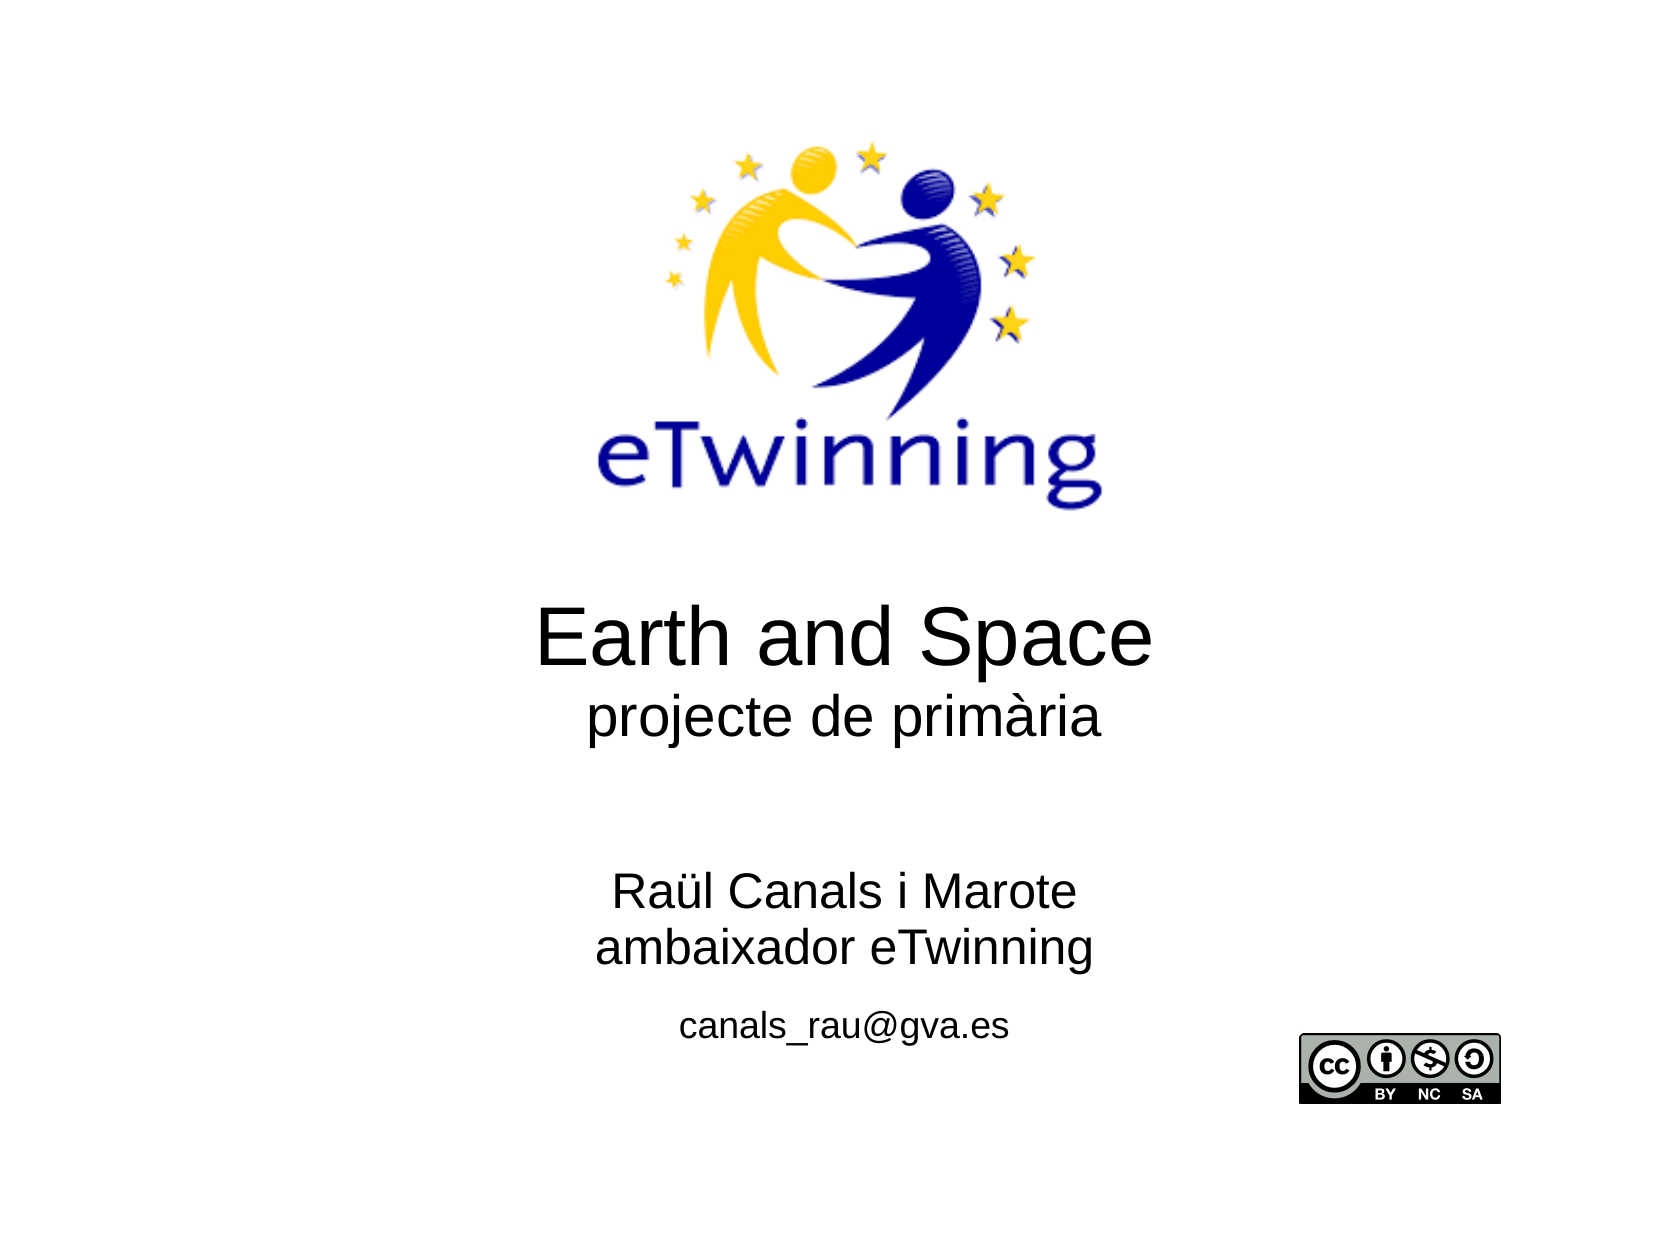

# Earth and Space projecte de primària
Raül Canals i Marote
ambaixador eTwinning
canals_rau@gva.es